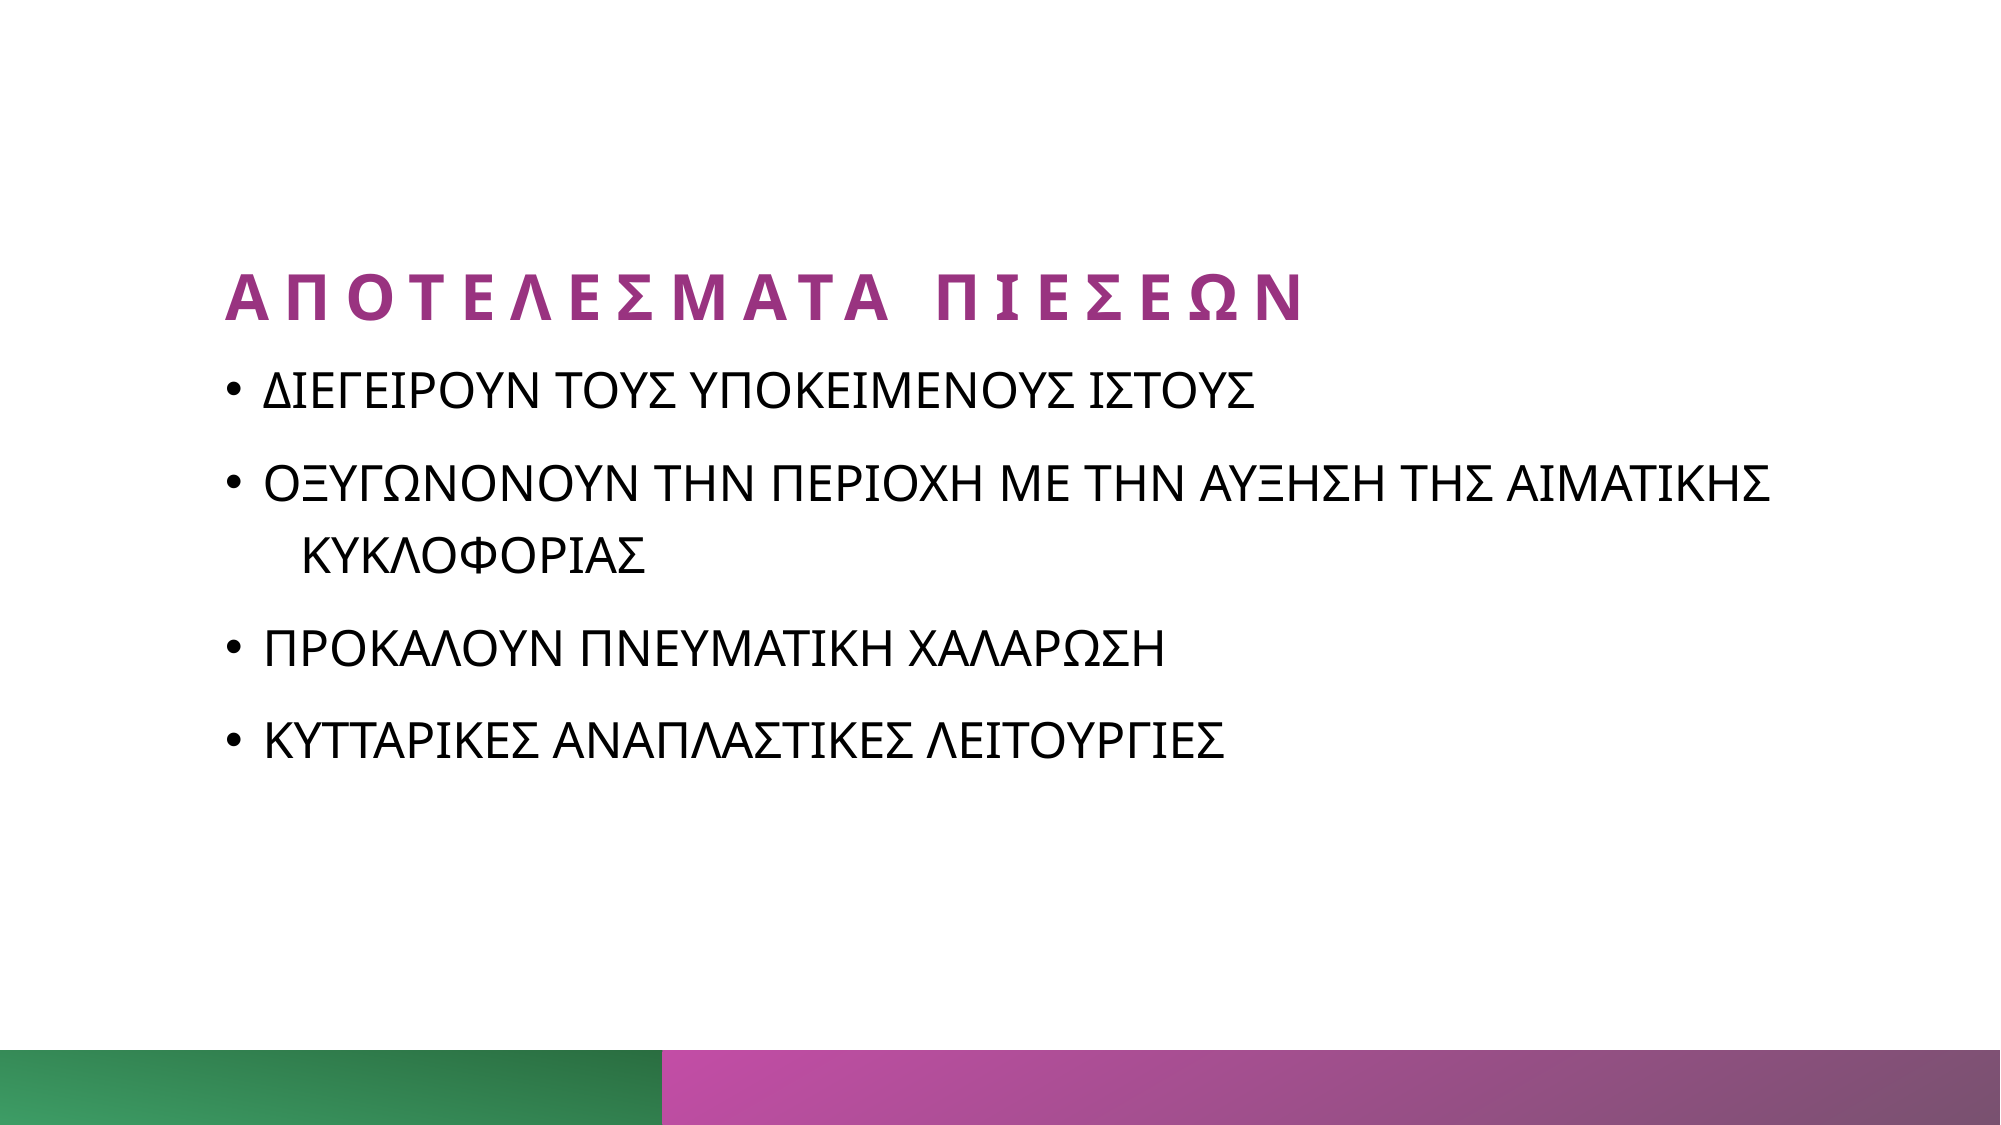

# ΑΠΟΤΕΛΕΣΜΑΤΑ ΠΙΕΣΕΩΝ
ΔΙΕΓΕΙΡΟΥΝ ΤΟΥΣ ΥΠΟΚΕΙΜΕΝΟΥΣ ΙΣΤΟΥΣ
ΟΞΥΓΩΝΟΝΟΥΝ ΤΗΝ ΠΕΡΙΟΧΗ ΜΕ ΤΗΝ ΑΥΞΗΣΗ ΤΗΣ ΑΙΜΑΤΙΚΗΣ ΚΥΚΛΟΦΟΡΙΑΣ
ΠΡΟΚΑΛΟΥΝ ΠΝΕΥΜΑΤΙΚΗ ΧΑΛΑΡΩΣΗ
ΚΥΤΤΑΡΙΚΕΣ ΑΝΑΠΛΑΣΤΙΚΕΣ ΛΕΙΤΟΥΡΓΙΕΣ